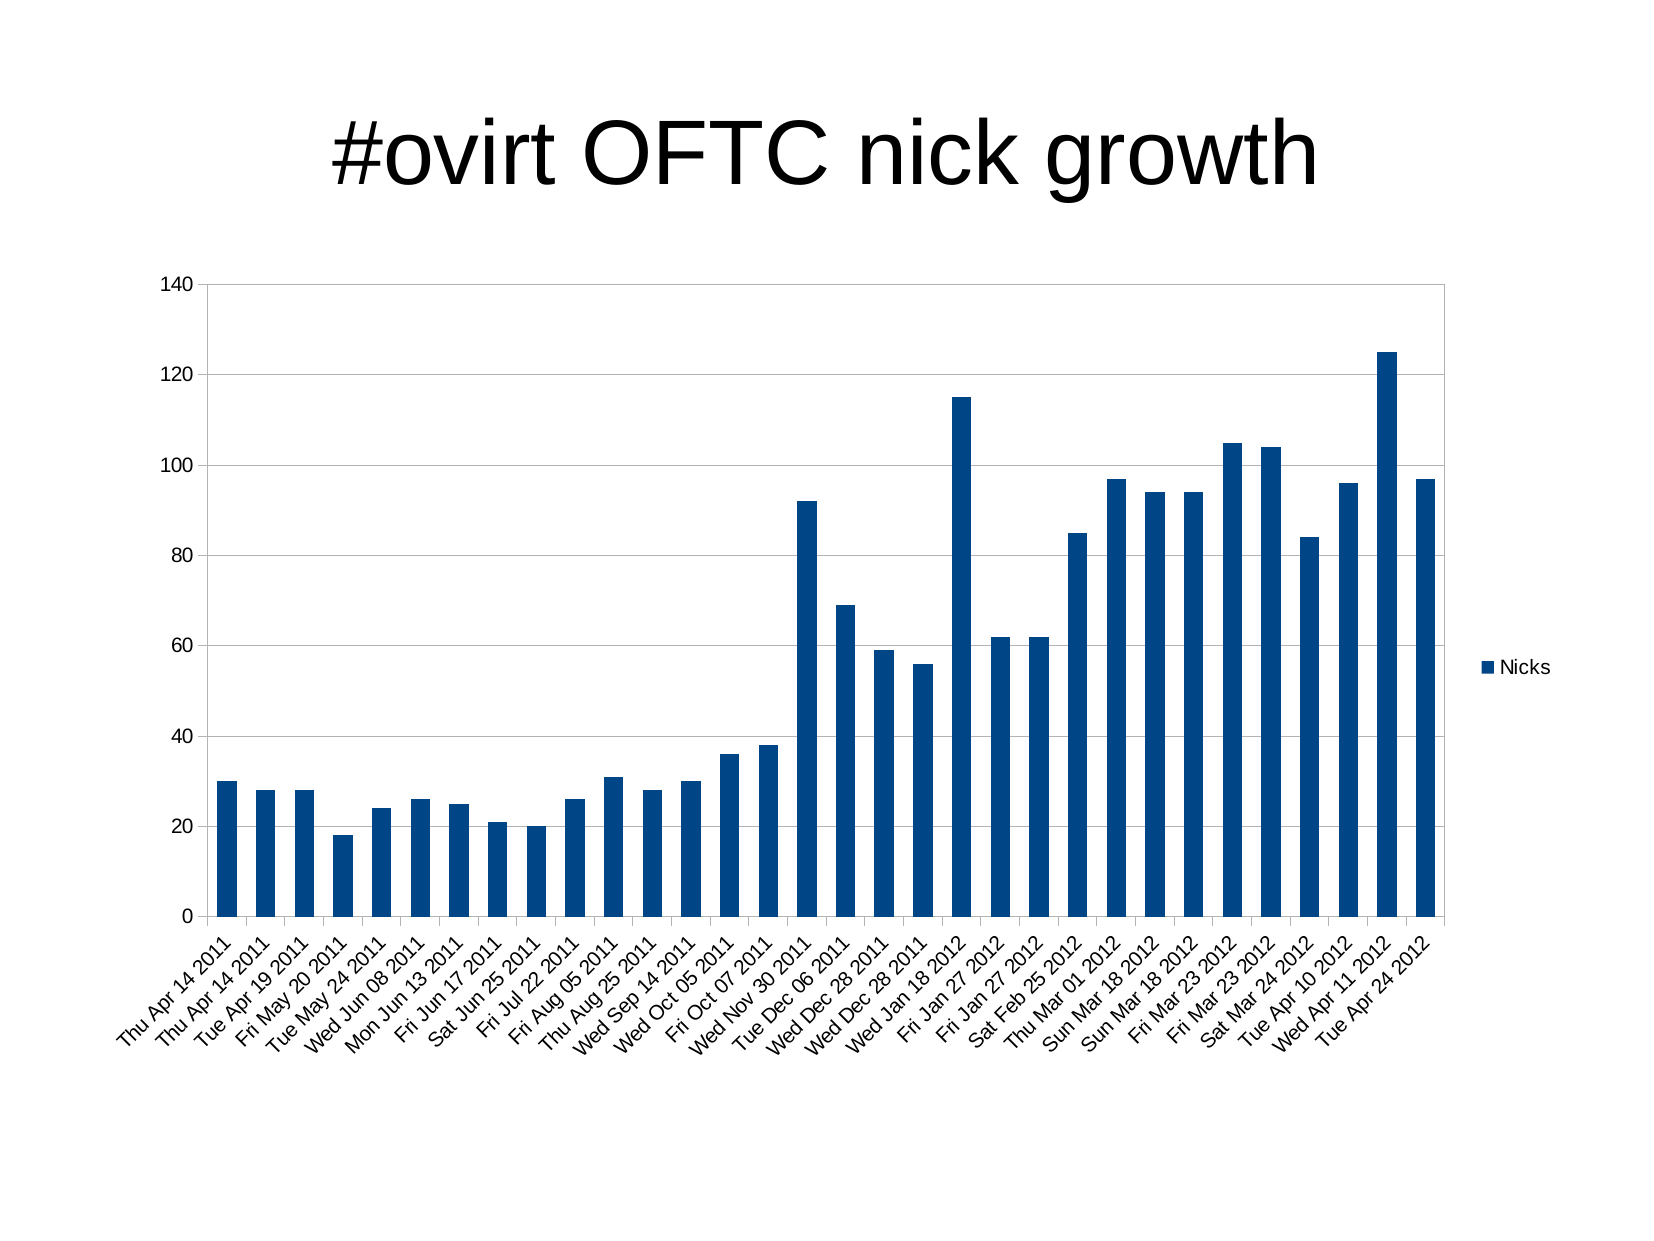

# #ovirt OFTC nick growth
### Chart
| Category | Nicks |
|---|---|
| Thu Apr 14 2011 | 30.0 |
| Thu Apr 14 2011 | 28.0 |
| Tue Apr 19 2011 | 28.0 |
| Fri May 20 2011 | 18.0 |
| Tue May 24 2011 | 24.0 |
| Wed Jun 08 2011 | 26.0 |
| Mon Jun 13 2011 | 25.0 |
| Fri Jun 17 2011 | 21.0 |
| Sat Jun 25 2011 | 20.0 |
| Fri Jul 22 2011 | 26.0 |
| Fri Aug 05 2011 | 31.0 |
| Thu Aug 25 2011 | 28.0 |
| Wed Sep 14 2011 | 30.0 |
| Wed Oct 05 2011 | 36.0 |
| Fri Oct 07 2011 | 38.0 |
| Wed Nov 30 2011 | 92.0 |
| Tue Dec 06 2011 | 69.0 |
| Wed Dec 28 2011 | 59.0 |
| Wed Dec 28 2011 | 56.0 |
| Wed Jan 18 2012 | 115.0 |
| Fri Jan 27 2012 | 62.0 |
| Fri Jan 27 2012 | 62.0 |
| Sat Feb 25 2012 | 85.0 |
| Thu Mar 01 2012 | 97.0 |
| Sun Mar 18 2012 | 94.0 |
| Sun Mar 18 2012 | 94.0 |
| Fri Mar 23 2012 | 105.0 |
| Fri Mar 23 2012 | 104.0 |
| Sat Mar 24 2012 | 84.0 |
| Tue Apr 10 2012 | 96.0 |
| Wed Apr 11 2012 | 125.0 |
| Tue Apr 24 2012 | 97.0 |